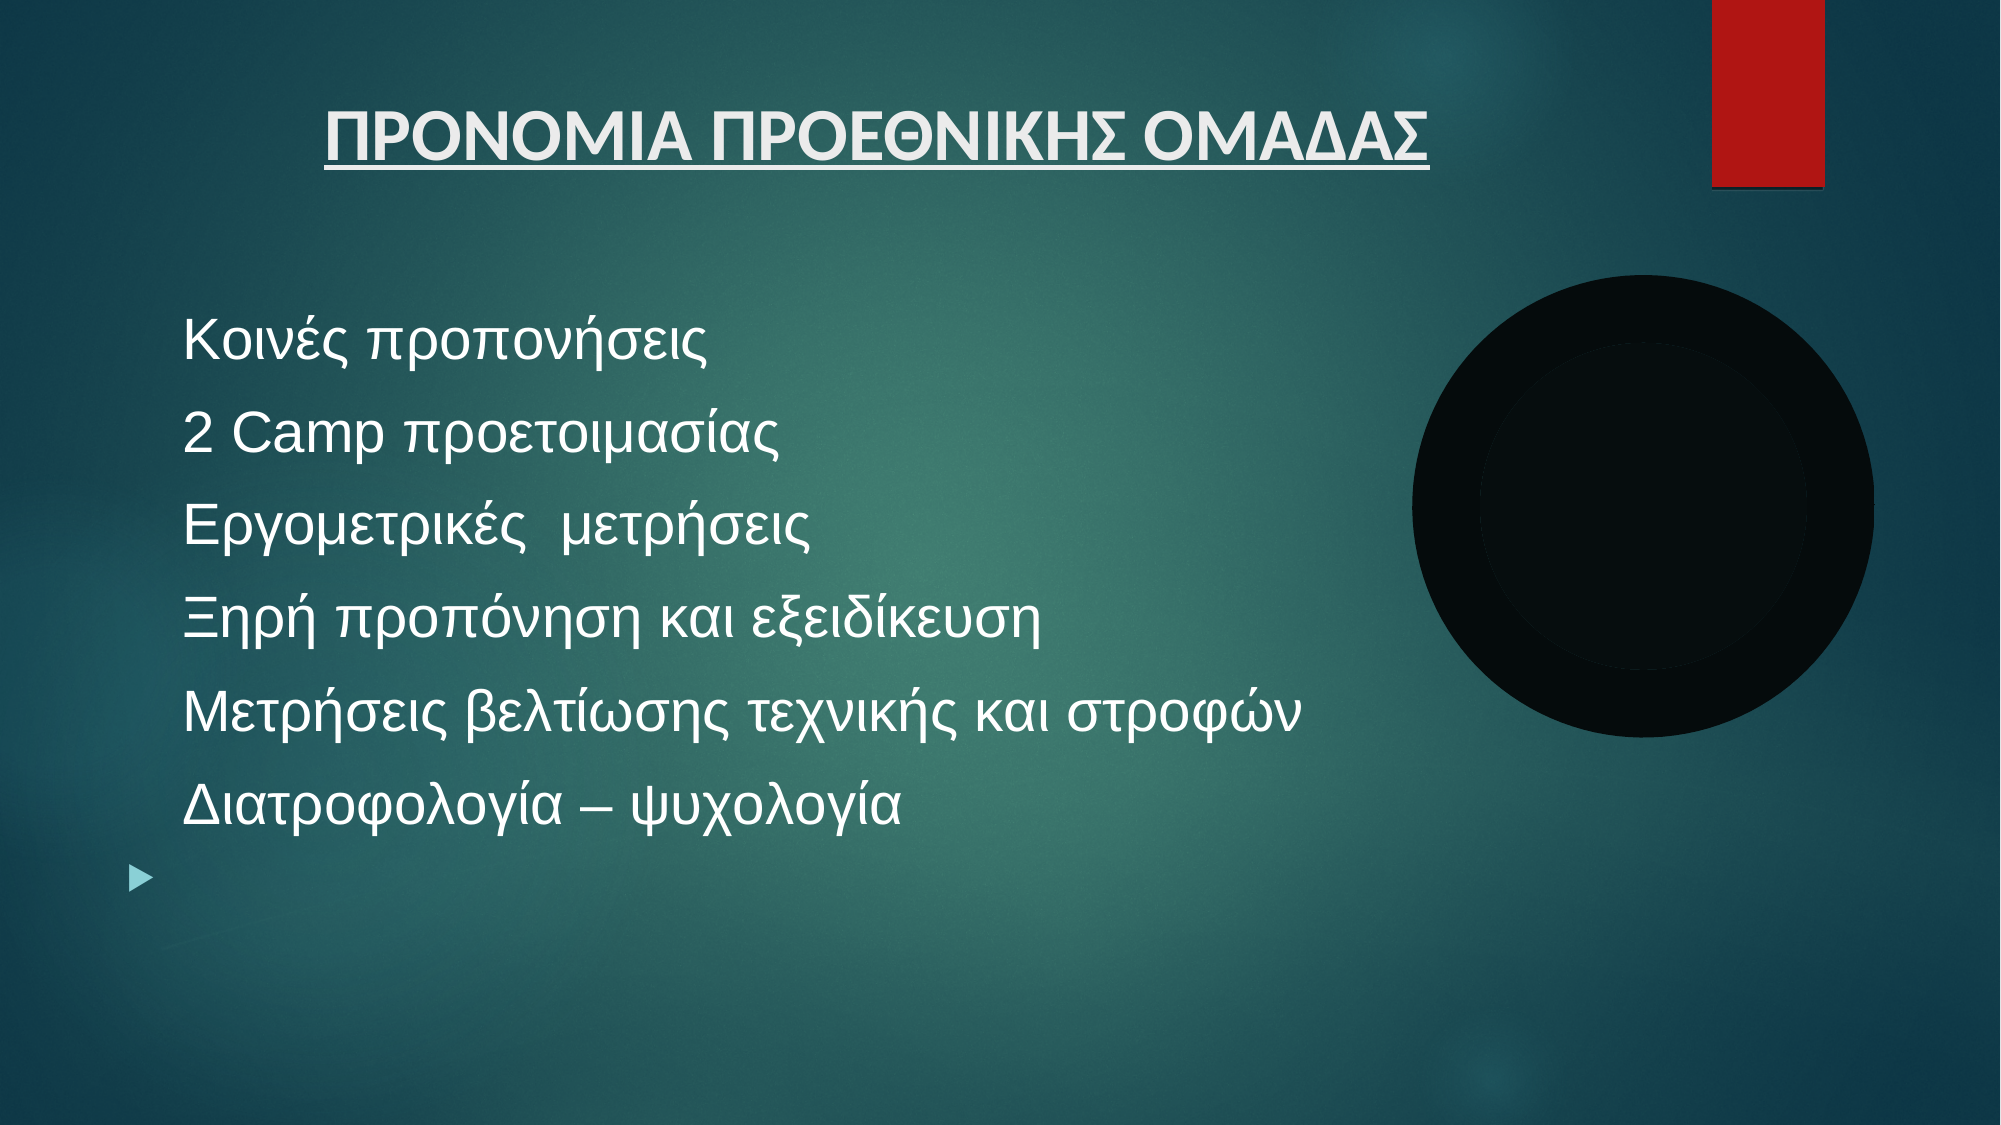

# ΠΡΟΝΟΜΙΑ ΠΡΟΕΘΝΙΚΗΣ ΟΜΑΔΑΣ
Κοινές προπονήσεις
2 Camp προετοιμασίας
Εργομετρικές μετρήσεις
Ξηρή προπόνηση και εξειδίκευση
Μετρήσεις βελτίωσης τεχνικής και στροφών
Διατροφολογία – ψυχολογία